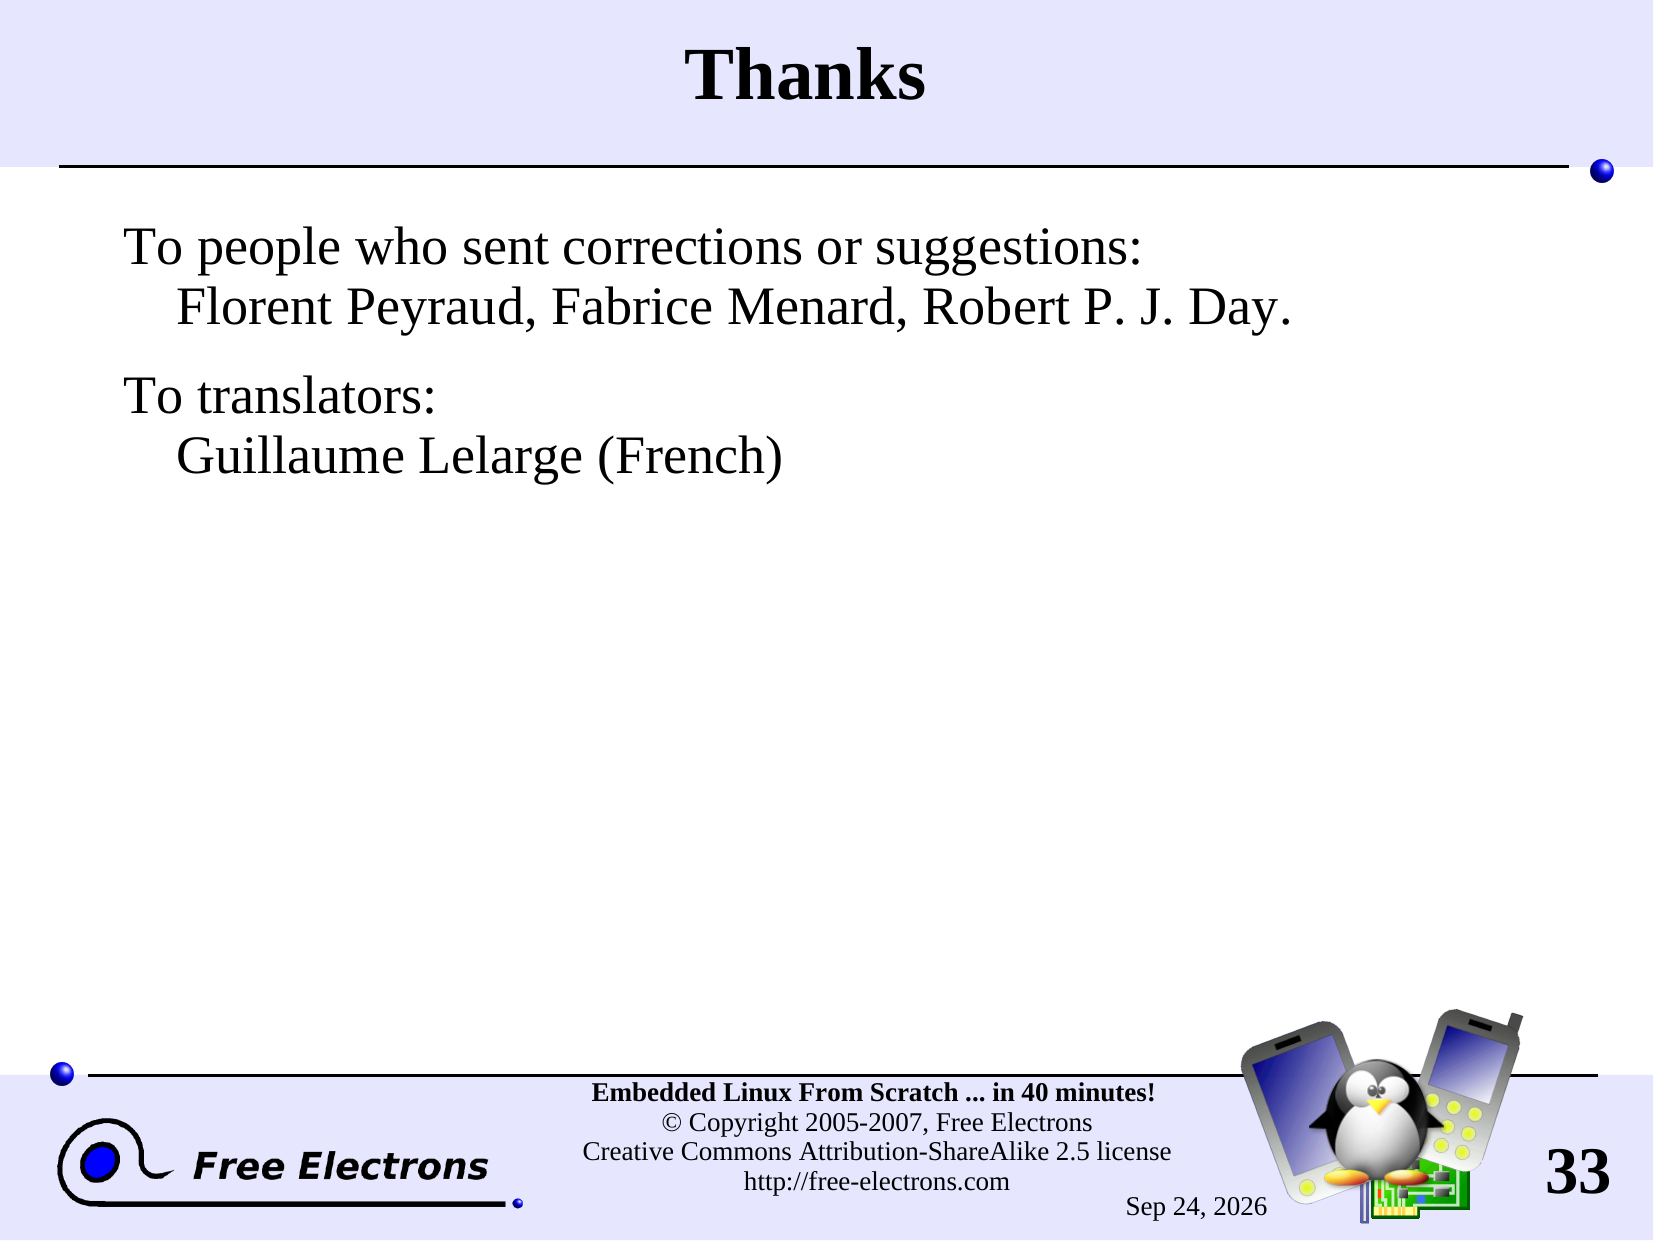

# Thanks
To people who sent corrections or suggestions:
Florent Peyraud, Fabrice Menard, Robert P. J. Day.
To translators:
Guillaume Lelarge (French)